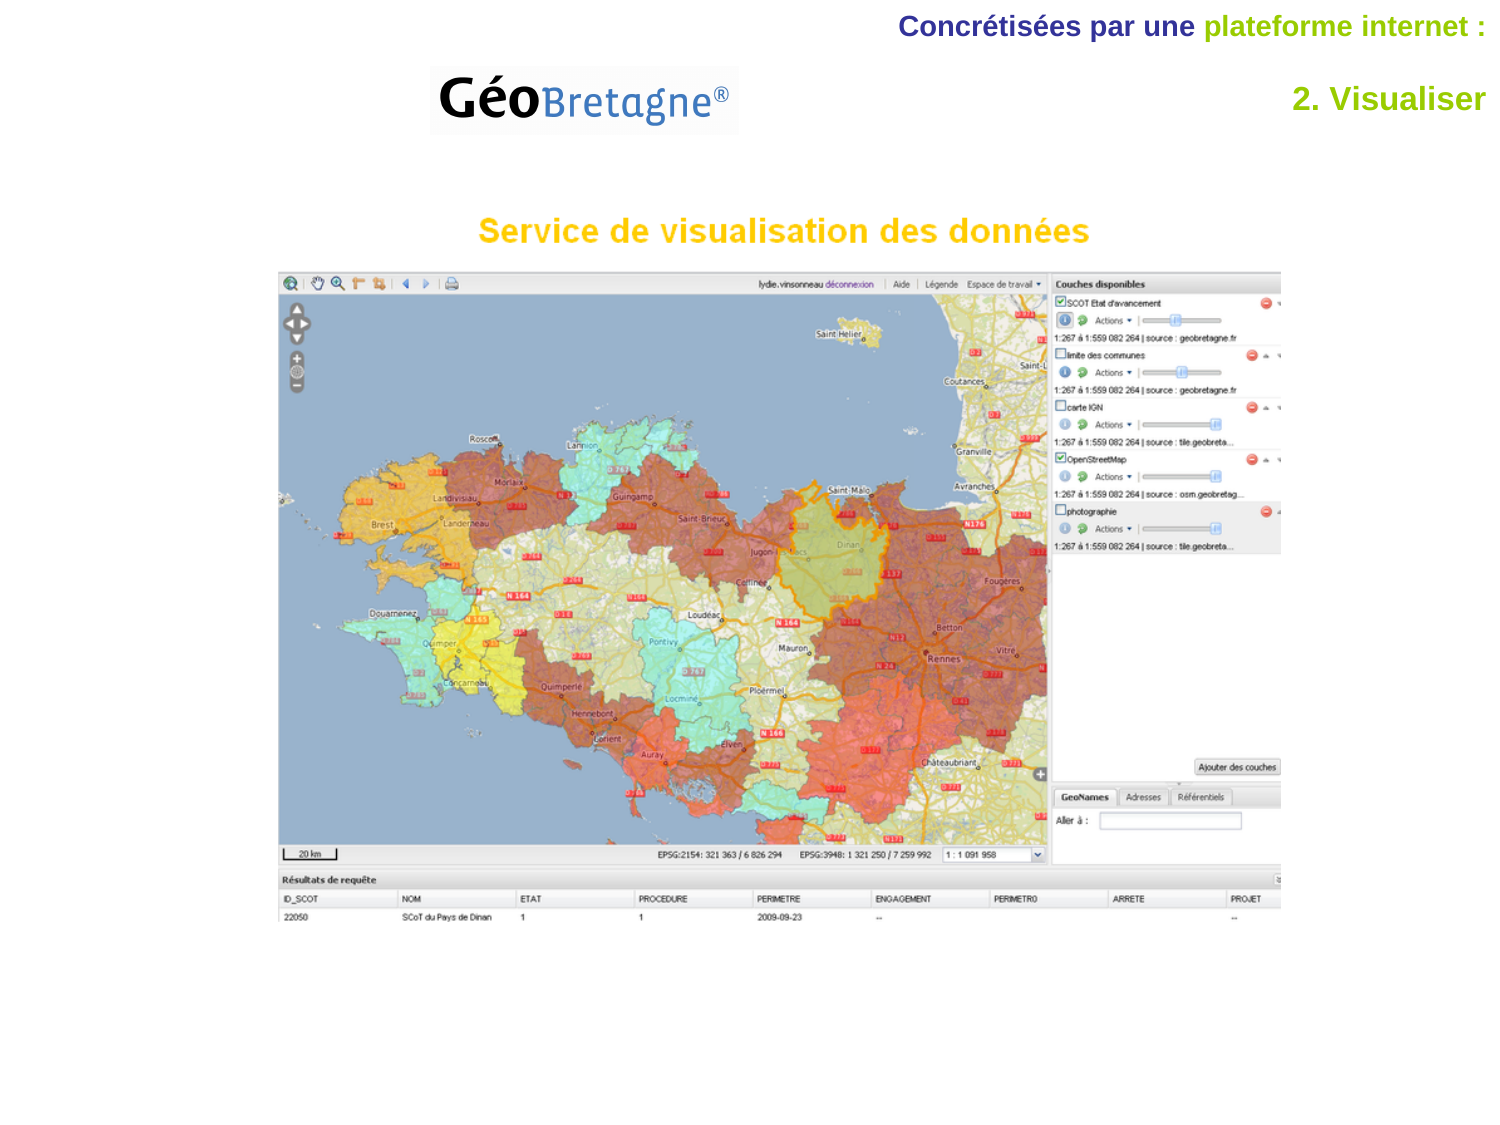

Concrétisées par une plateforme internet :
2. Visualiser